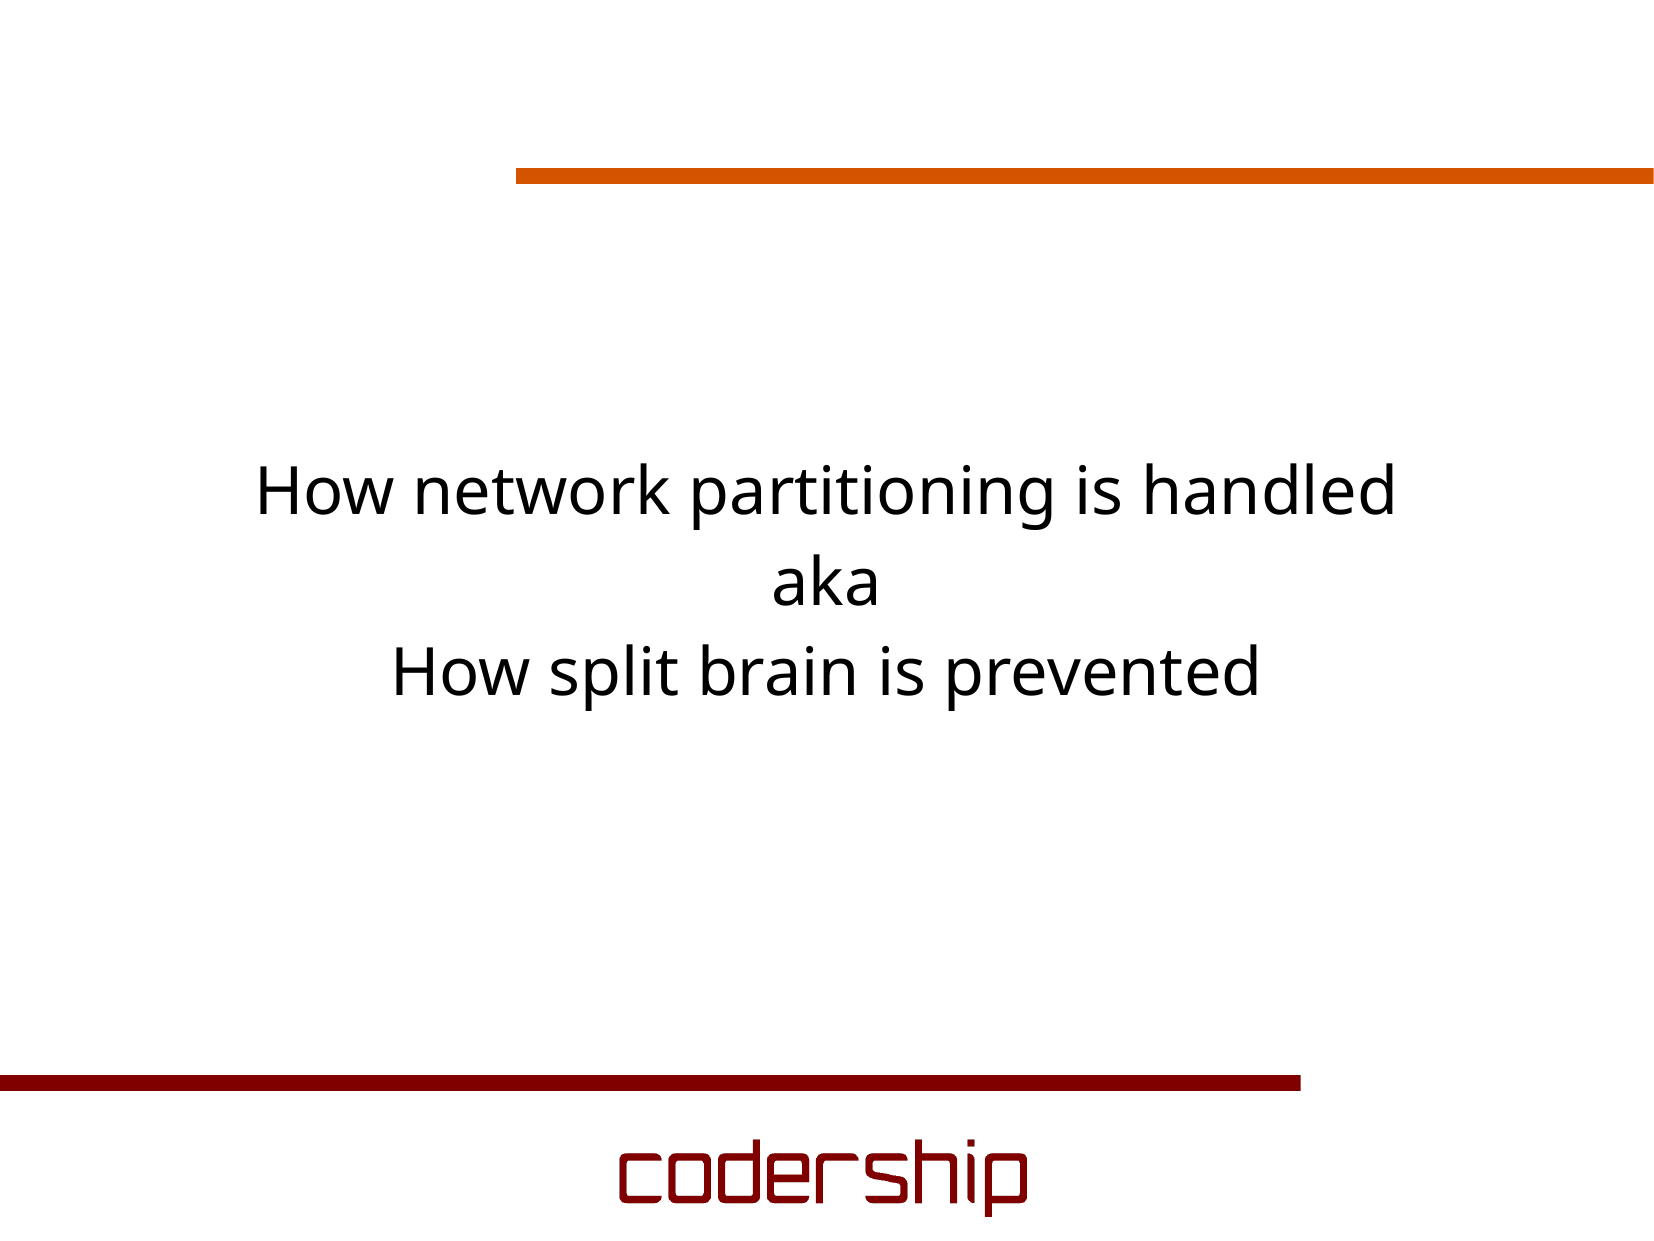

# How network partitioning is handled
aka
How split brain is prevented